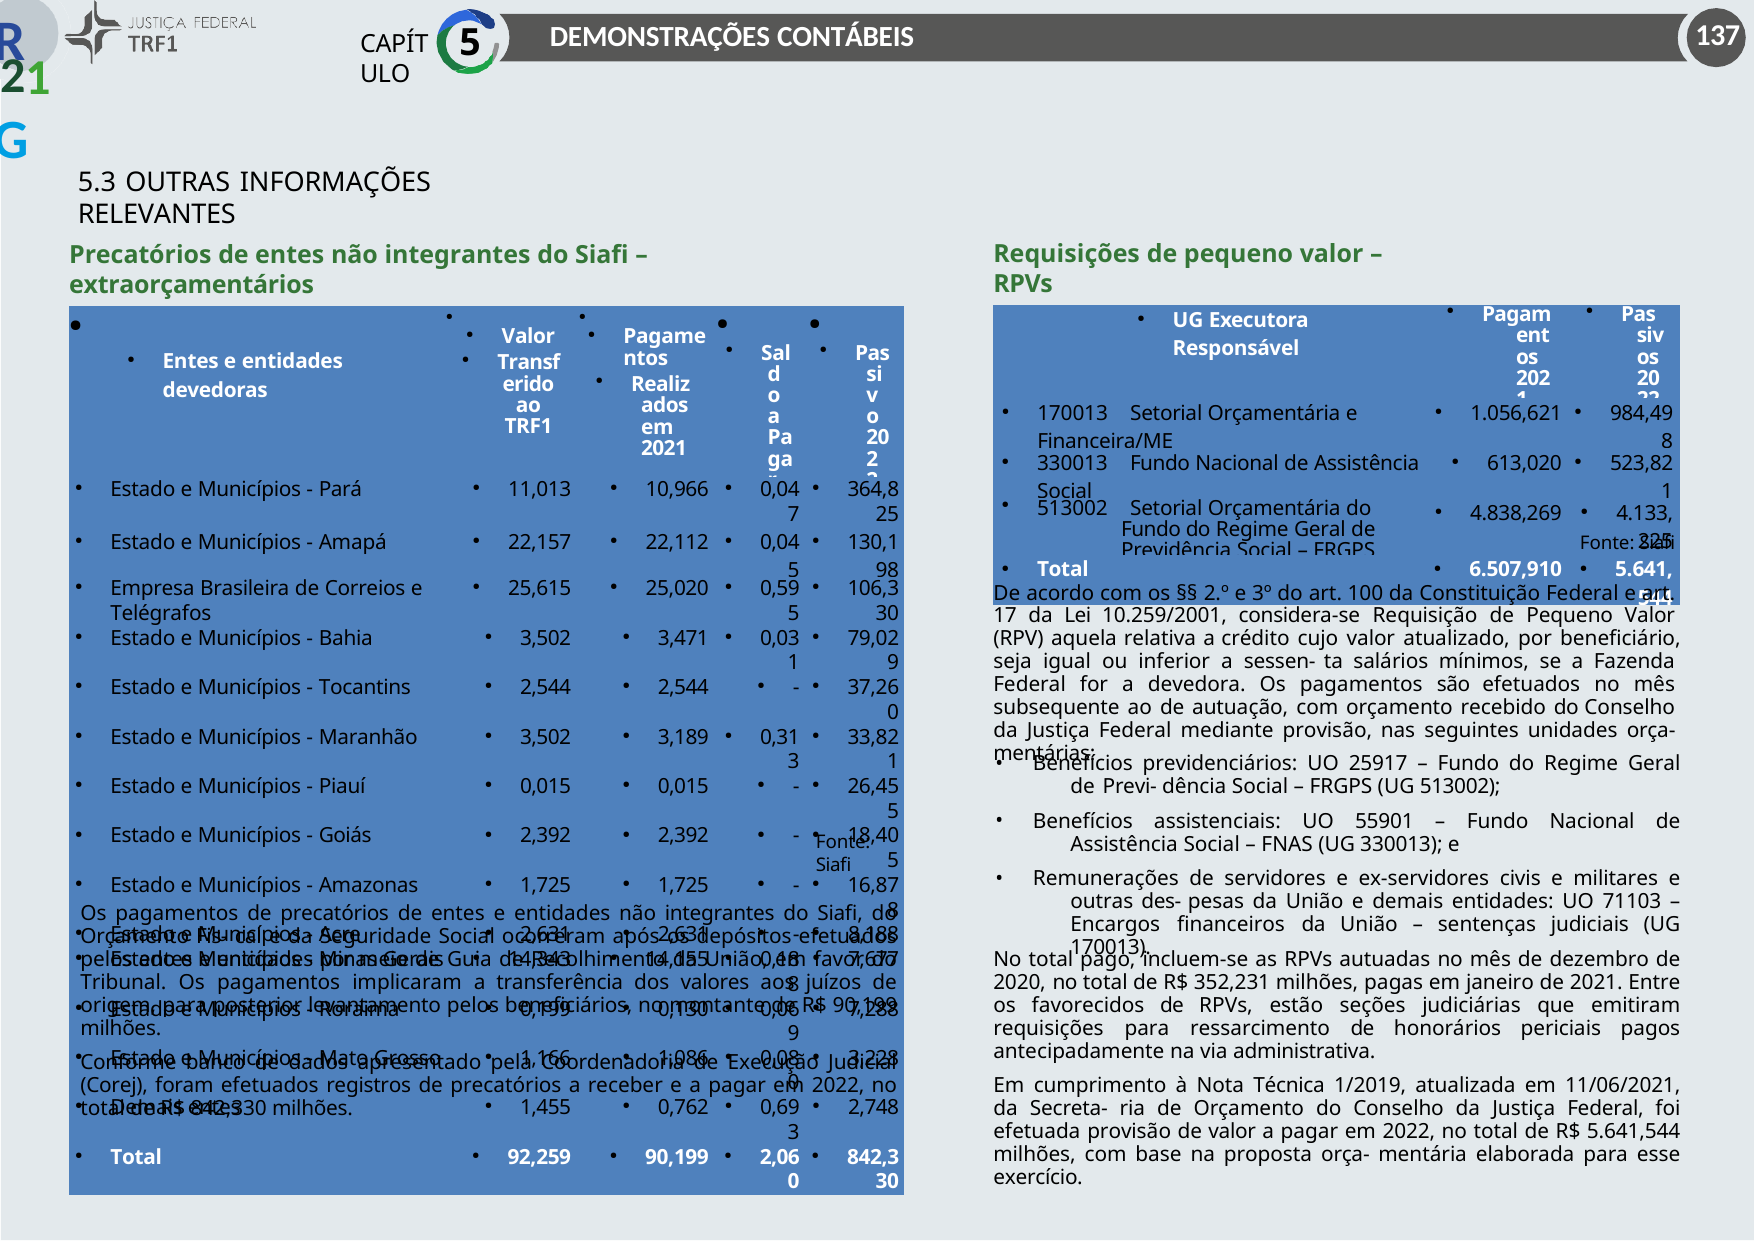

RG
137
21
DEMONSTRAÇÕES CONTÁBEIS
5
CAPÍTULO
5.3 OUTRAS INFORMAÇÕES RELEVANTES
Requisições de pequeno valor – RPVs
(Em R$ milhões)
Precatórios de entes não integrantes do Siafi – extraorçamentários
(Em R$ milhões)
| UG Executora Responsável | Pagamentos 2021 | Passivos 2022 |
| --- | --- | --- |
| 170013 Setorial Orçamentária e Financeira/ME | 1.056,621 | 984,498 |
| 330013 Fundo Nacional de Assistência Social | 613,020 | 523,821 |
| 513002 Setorial Orçamentária do Fundo do Regime Geral de Previdência Social – FRGPS | 4.838,269 | 4.133,225 |
| Total | 6.507,910 | 5.641,544 |
| Entes e entidades devedoras | Valor Transferido ao TRF1 | Pagamentos Realizados em 2021 | Saldo a Pagar | Passivo 2022 |
| --- | --- | --- | --- | --- |
| Estado e Municípios - Pará | 11,013 | 10,966 | 0,047 | 364,825 |
| Estado e Municípios - Amapá | 22,157 | 22,112 | 0,045 | 130,198 |
| Empresa Brasileira de Correios e Telégrafos | 25,615 | 25,020 | 0,595 | 106,330 |
| Estado e Municípios - Bahia | 3,502 | 3,471 | 0,031 | 79,029 |
| Estado e Municípios - Tocantins | 2,544 | 2,544 | - | 37,260 |
| Estado e Municípios - Maranhão | 3,502 | 3,189 | 0,313 | 33,821 |
| Estado e Municípios - Piauí | 0,015 | 0,015 | - | 26,455 |
| Estado e Municípios - Goiás | 2,392 | 2,392 | - | 18,405 |
| Estado e Municípios - Amazonas | 1,725 | 1,725 | - | 16,878 |
| Estado e Municípios - Acre | 2,631 | 2,631 | - | 8,188 |
| Estado e Municípios - Minas Gerais | 14,343 | 14,155 | 0,188 | 7,677 |
| Estado e Municípios - Roraima | 0,199 | 0,130 | 0,069 | 7,288 |
| Estado e Municípios - Mato Grosso | 1,166 | 1,086 | 0,080 | 3,228 |
| Demais entes | 1,455 | 0,762 | 0,693 | 2,748 |
| Total | 92,259 | 90,199 | 2,060 | 842,330 |
Fonte: Siafi
De acordo com os §§ 2.º e 3º do art. 100 da Constituição Federal e art. 17 da Lei 10.259/2001, considera-se Requisição de Pequeno Valor (RPV) aquela relativa a crédito cujo valor atualizado, por beneficiário, seja igual ou inferior a sessen- ta salários mínimos, se a Fazenda Federal for a devedora. Os pagamentos são efetuados no mês subsequente ao de autuação, com orçamento recebido do Conselho da Justiça Federal mediante provisão, nas seguintes unidades orça- mentárias:
Benefícios previdenciários: UO 25917 – Fundo do Regime Geral de Previ- dência Social – FRGPS (UG 513002);
Benefícios assistenciais: UO 55901 – Fundo Nacional de Assistência Social – FNAS (UG 330013); e
Remunerações de servidores e ex-servidores civis e militares e outras des- pesas da União e demais entidades: UO 71103 – Encargos financeiros da União – sentenças judiciais (UG 170013).
Fonte: Siafi
Os pagamentos de precatórios de entes e entidades não integrantes do Siafi, do Orçamento Fis- cal e da Seguridade Social ocorreram após os depósitos efetuados pelos entes e entidades por meio de Guia de Recolhimento da União, em favor do Tribunal. Os pagamentos implicaram a transferência dos valores aos juízos de origem, para posterior levantamento pelos beneficiários, no montante de R$ 90,199 milhões.
Conforme banco de dados apresentado pela Coordenadoria de Execução Judicial (Corej), foram efetuados registros de precatórios a receber e a pagar em 2022, no total de R$ 842,330 milhões.
No total pago, incluem-se as RPVs autuadas no mês de dezembro de 2020, no total de R$ 352,231 milhões, pagas em janeiro de 2021. Entre os favorecidos de RPVs, estão seções judiciárias que emitiram requisições para ressarcimento de honorários periciais pagos antecipadamente na via administrativa.
Em cumprimento à Nota Técnica 1/2019, atualizada em 11/06/2021, da Secreta- ria de Orçamento do Conselho da Justiça Federal, foi efetuada provisão de valor a pagar em 2022, no total de R$ 5.641,544 milhões, com base na proposta orça- mentária elaborada para esse exercício.